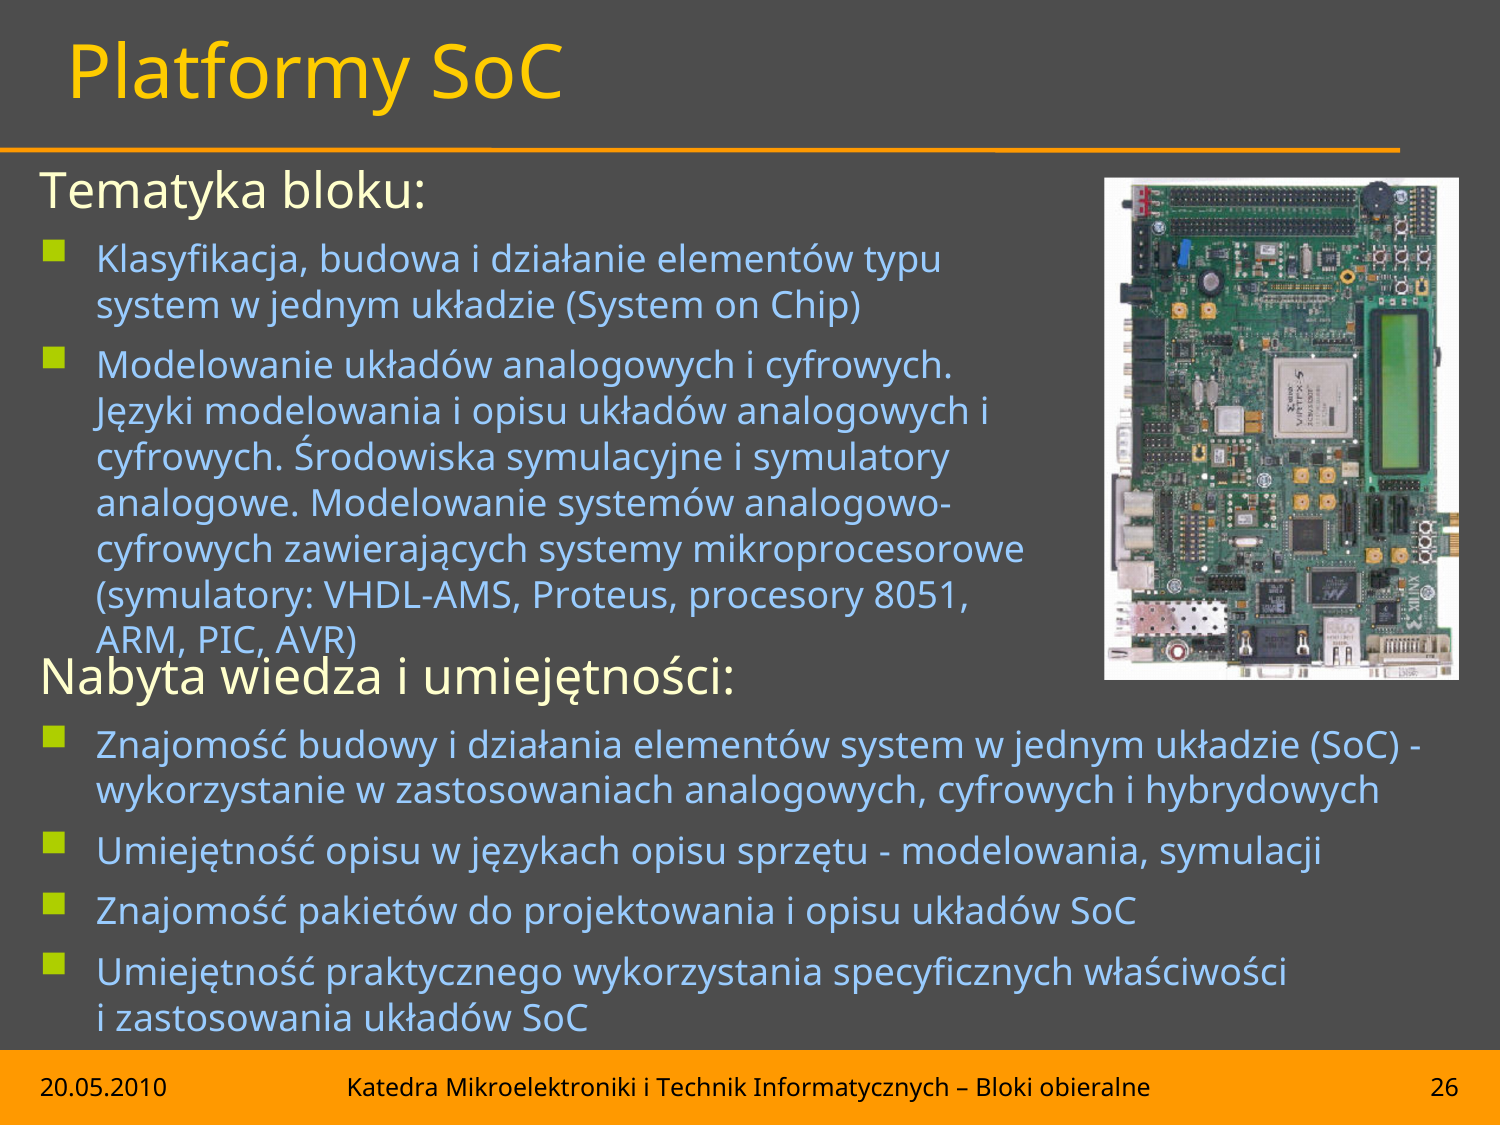

# Platformy SoC
Tematyka bloku:
Klasyfikacja, budowa i działanie elementów typu system w jednym układzie (System on Chip)
Modelowanie układów analogowych i cyfrowych. Języki modelowania i opisu układów analogowych i cyfrowych. Środowiska symulacyjne i symulatory analogowe. Modelowanie systemów analogowo-cyfrowych zawierających systemy mikroprocesorowe (symulatory: VHDL-AMS, Proteus, procesory 8051, ARM, PIC, AVR)
Nabyta wiedza i umiejętności:
Znajomość budowy i działania elementów system w jednym układzie (SoC) - wykorzystanie w zastosowaniach analogowych, cyfrowych i hybrydowych
Umiejętność opisu w językach opisu sprzętu - modelowania, symulacji
Znajomość pakietów do projektowania i opisu układów SoC
Umiejętność praktycznego wykorzystania specyficznych właściwości i zastosowania układów SoC
20.05.2010
Katedra Mikroelektroniki i Technik Informatycznych – Bloki obieralne
26